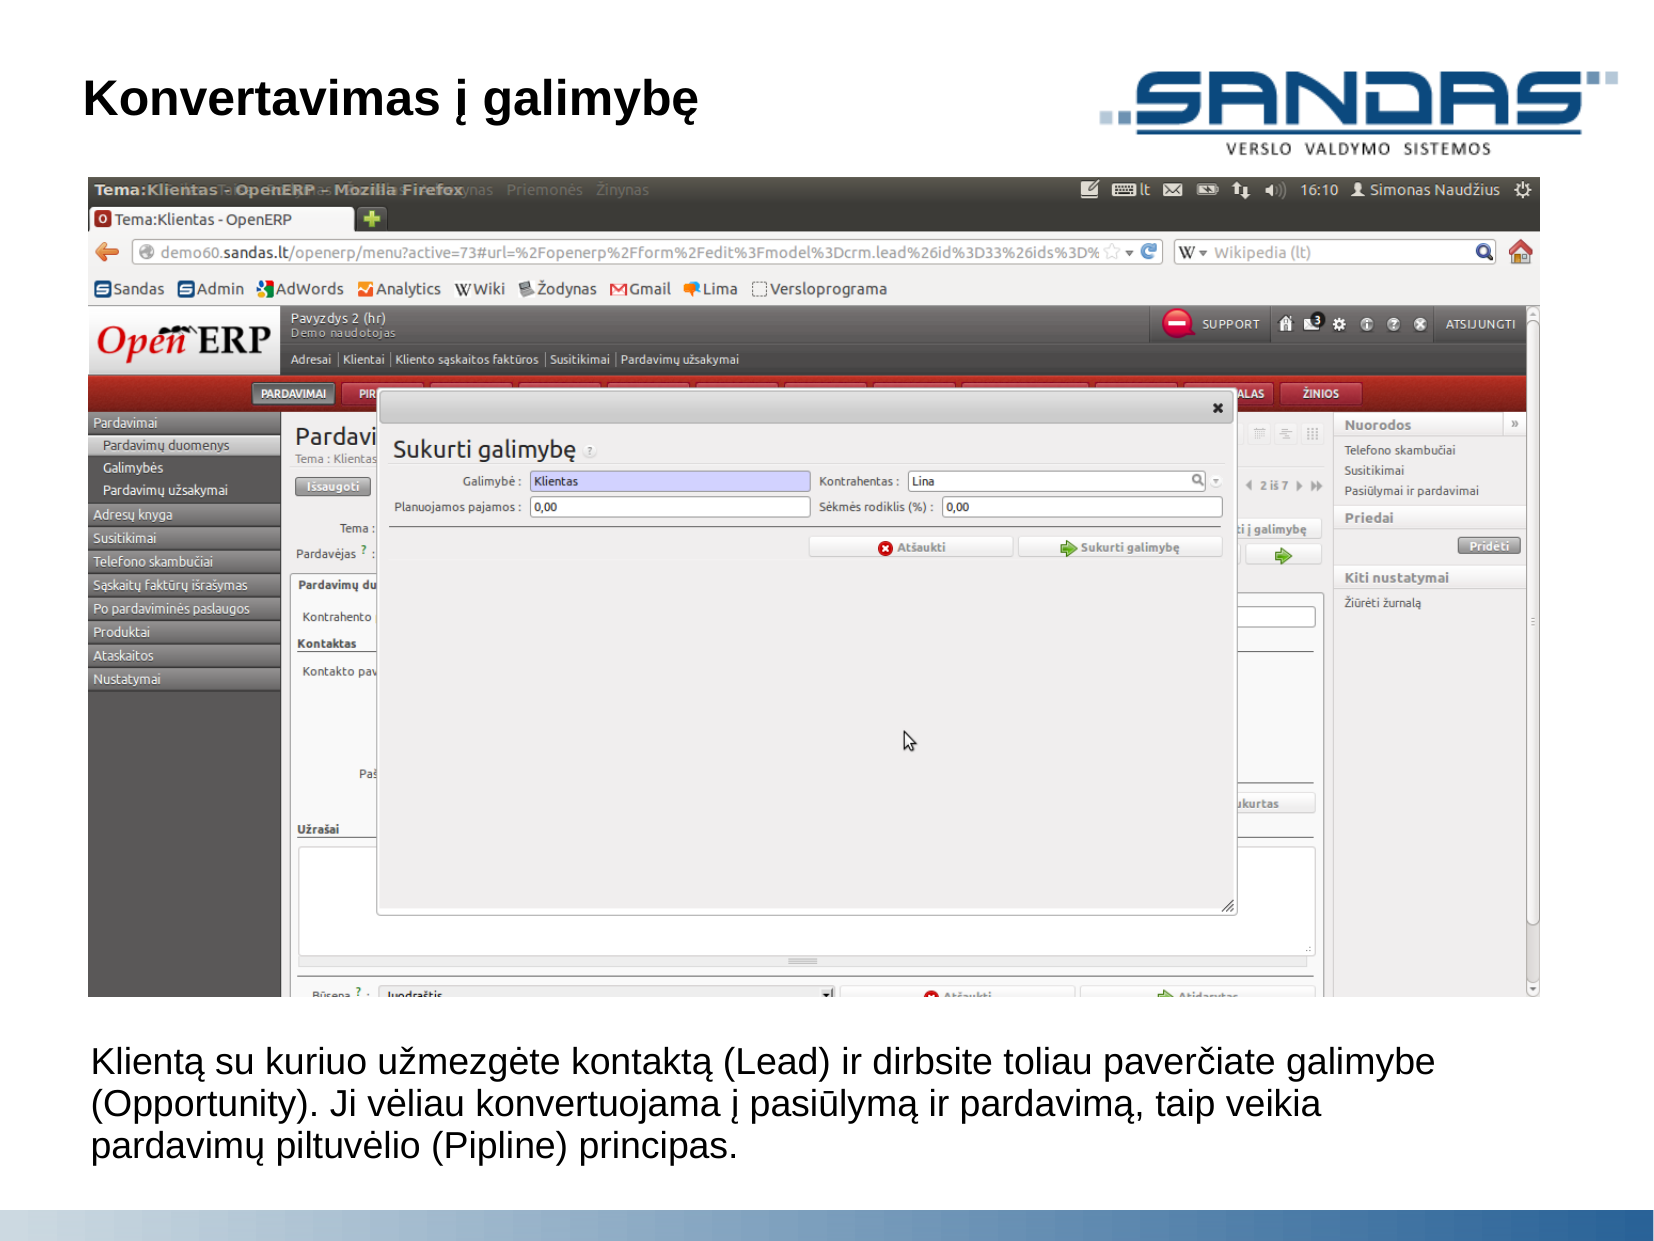

# Konvertavimas į galimybę
Klientą su kuriuo užmezgėte kontaktą (Lead) ir dirbsite toliau paverčiate galimybe
(Opportunity). Ji vėliau konvertuojama į pasiūlymą ir pardavimą, taip veikia
pardavimų piltuvėlio (Pipline) principas.